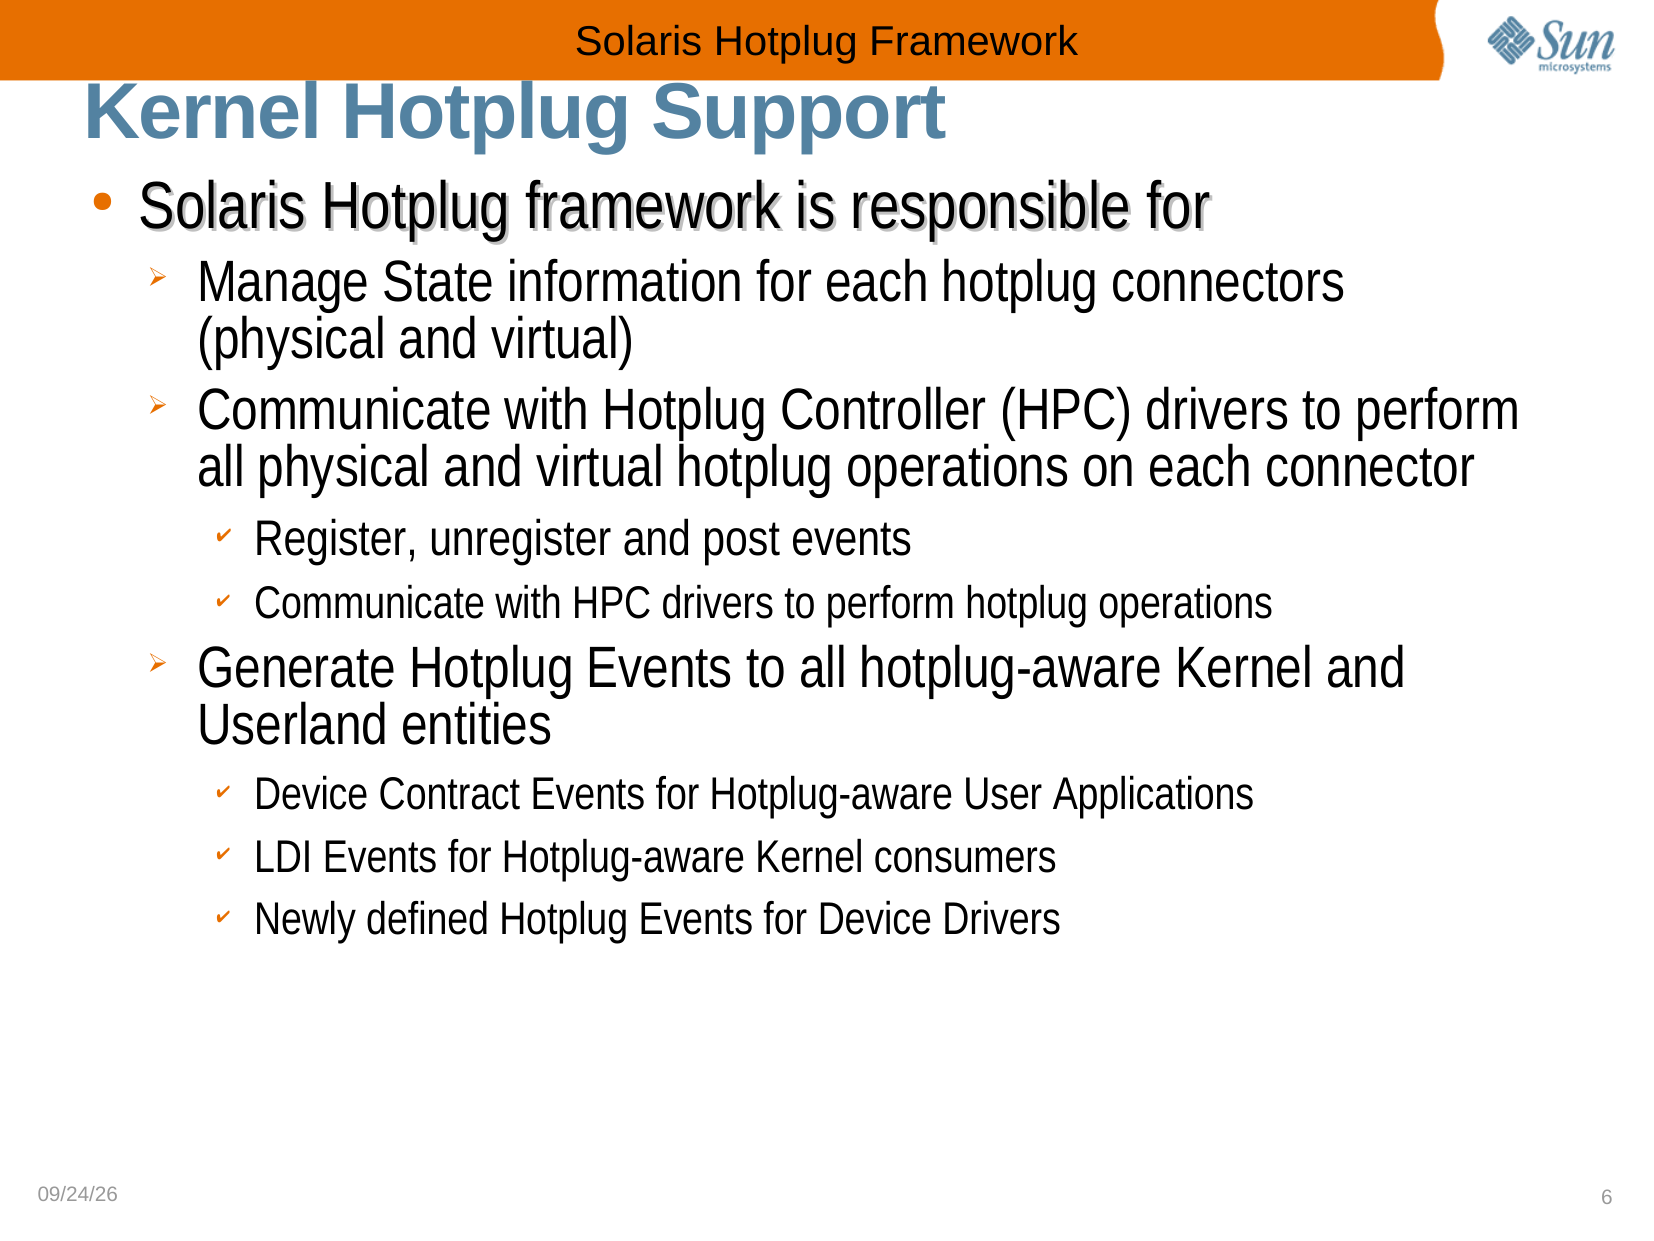

Kernel Hotplug Support
# Solaris Hotplug framework is responsible for
Manage State information for each hotplug connectors (physical and virtual)
Communicate with Hotplug Controller (HPC) drivers to perform all physical and virtual hotplug operations on each connector
Register, unregister and post events
Communicate with HPC drivers to perform hotplug operations
Generate Hotplug Events to all hotplug-aware Kernel and Userland entities
Device Contract Events for Hotplug-aware User Applications
LDI Events for Hotplug-aware Kernel consumers
Newly defined Hotplug Events for Device Drivers
6